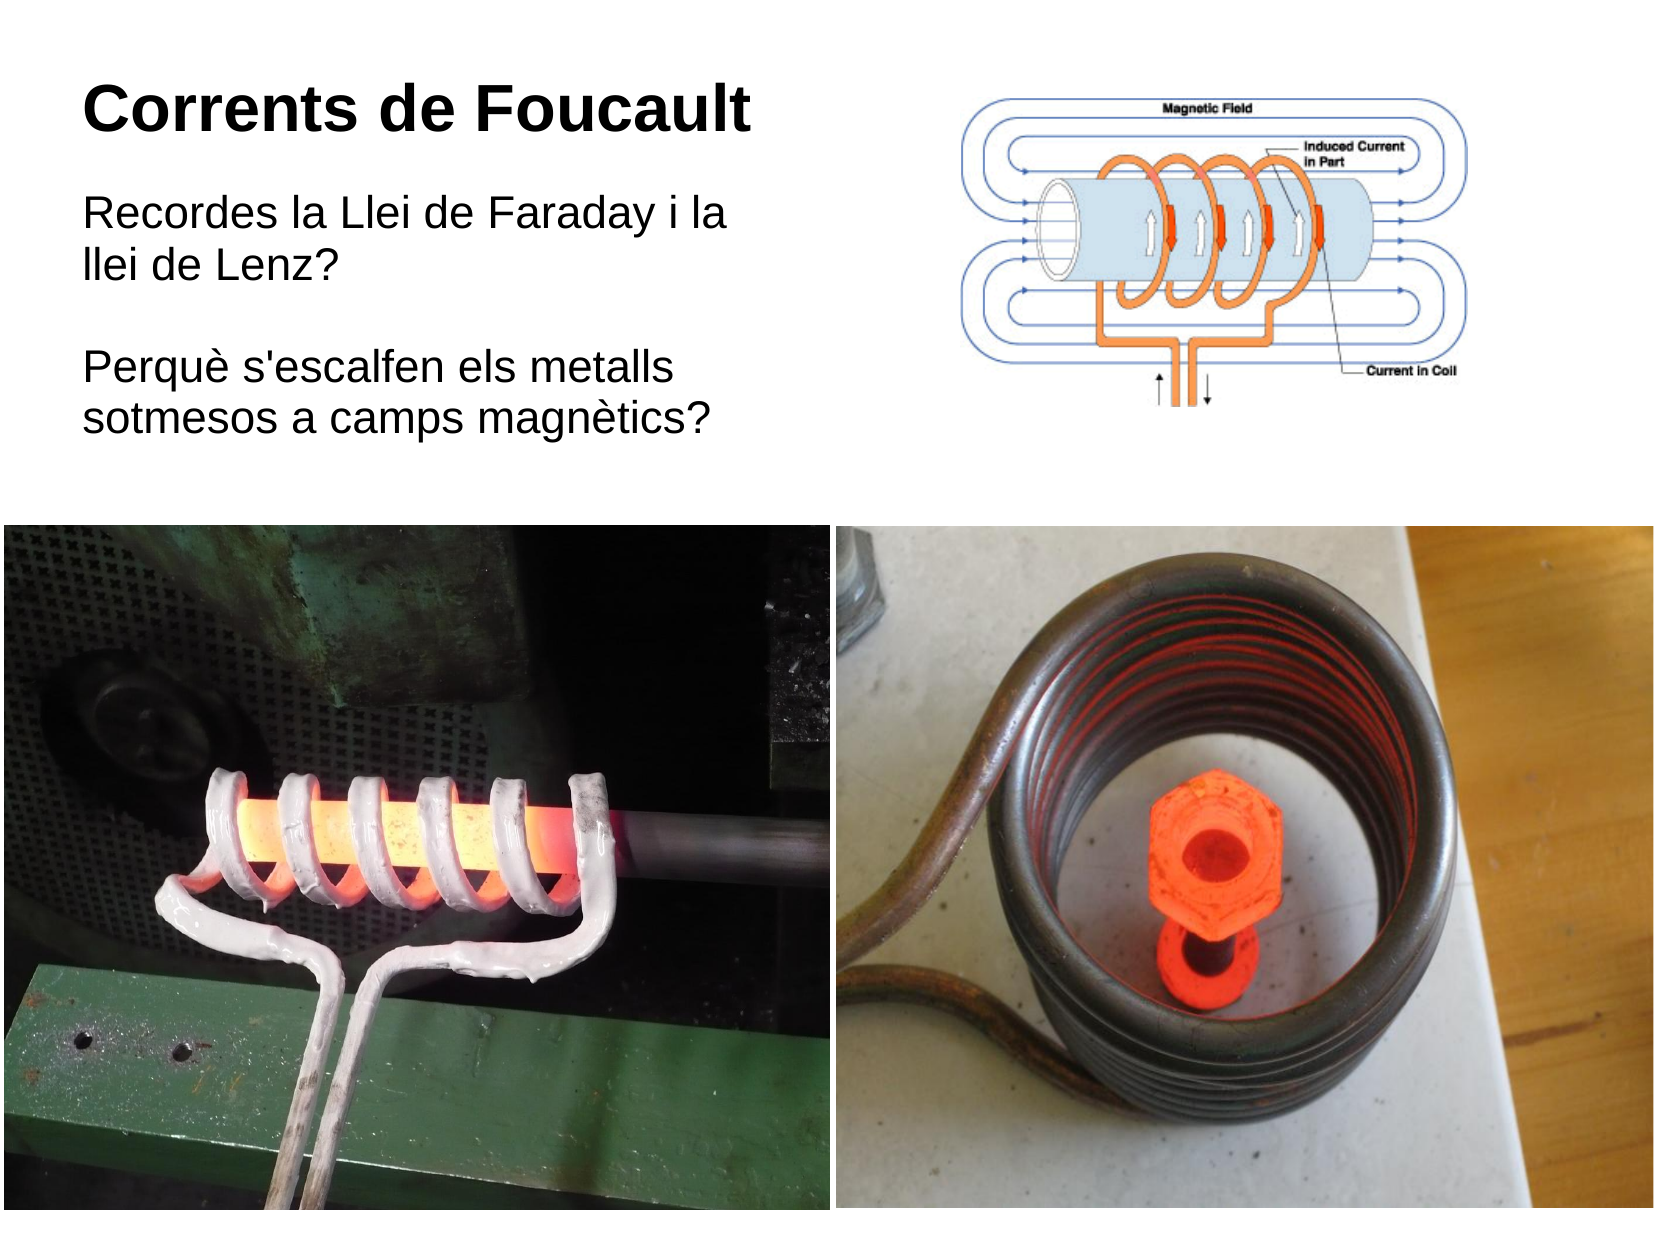

Corrents de Foucault
Recordes la Llei de Faraday i la llei de Lenz?
Perquè s'escalfen els metalls sotmesos a camps magnètics?
5